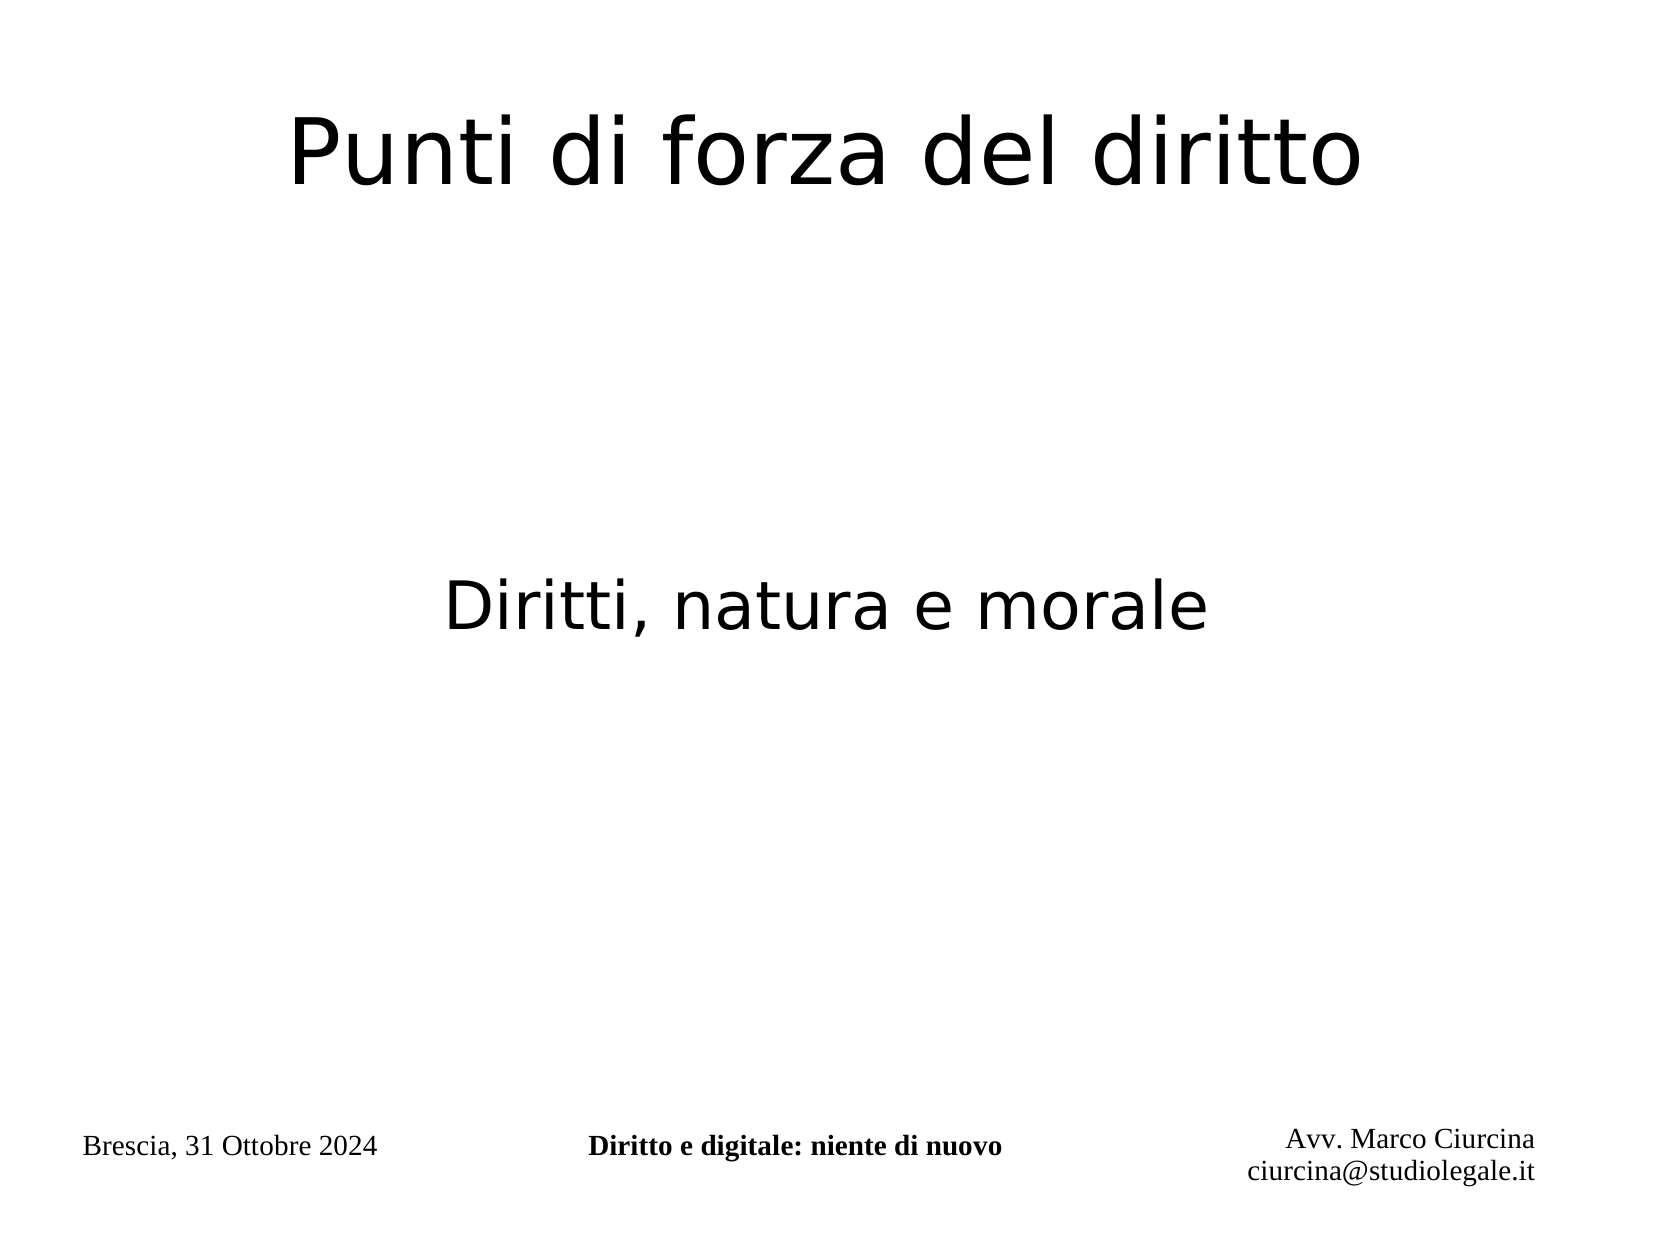

# Punti di forza del diritto
Diritti, natura e morale